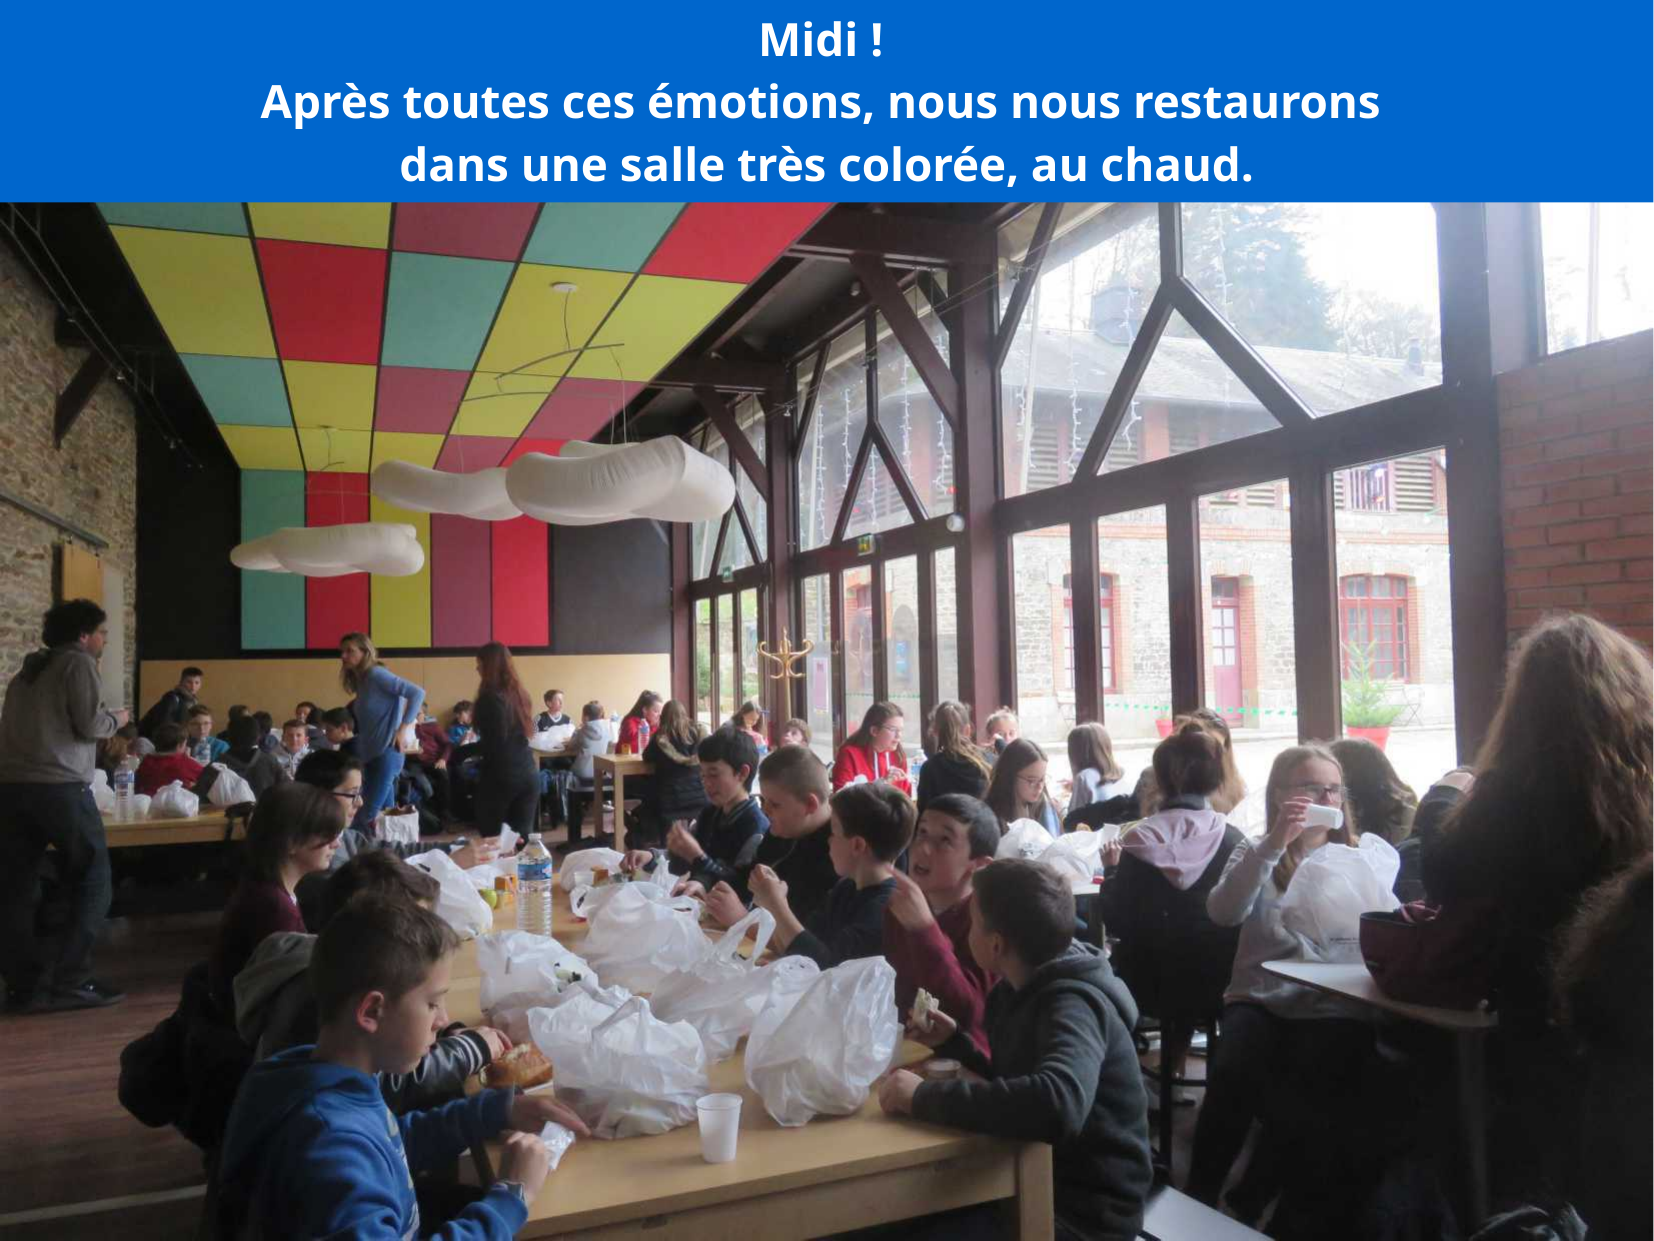

Midi !
Après toutes ces émotions, nous nous restaurons
dans une salle très colorée, au chaud.